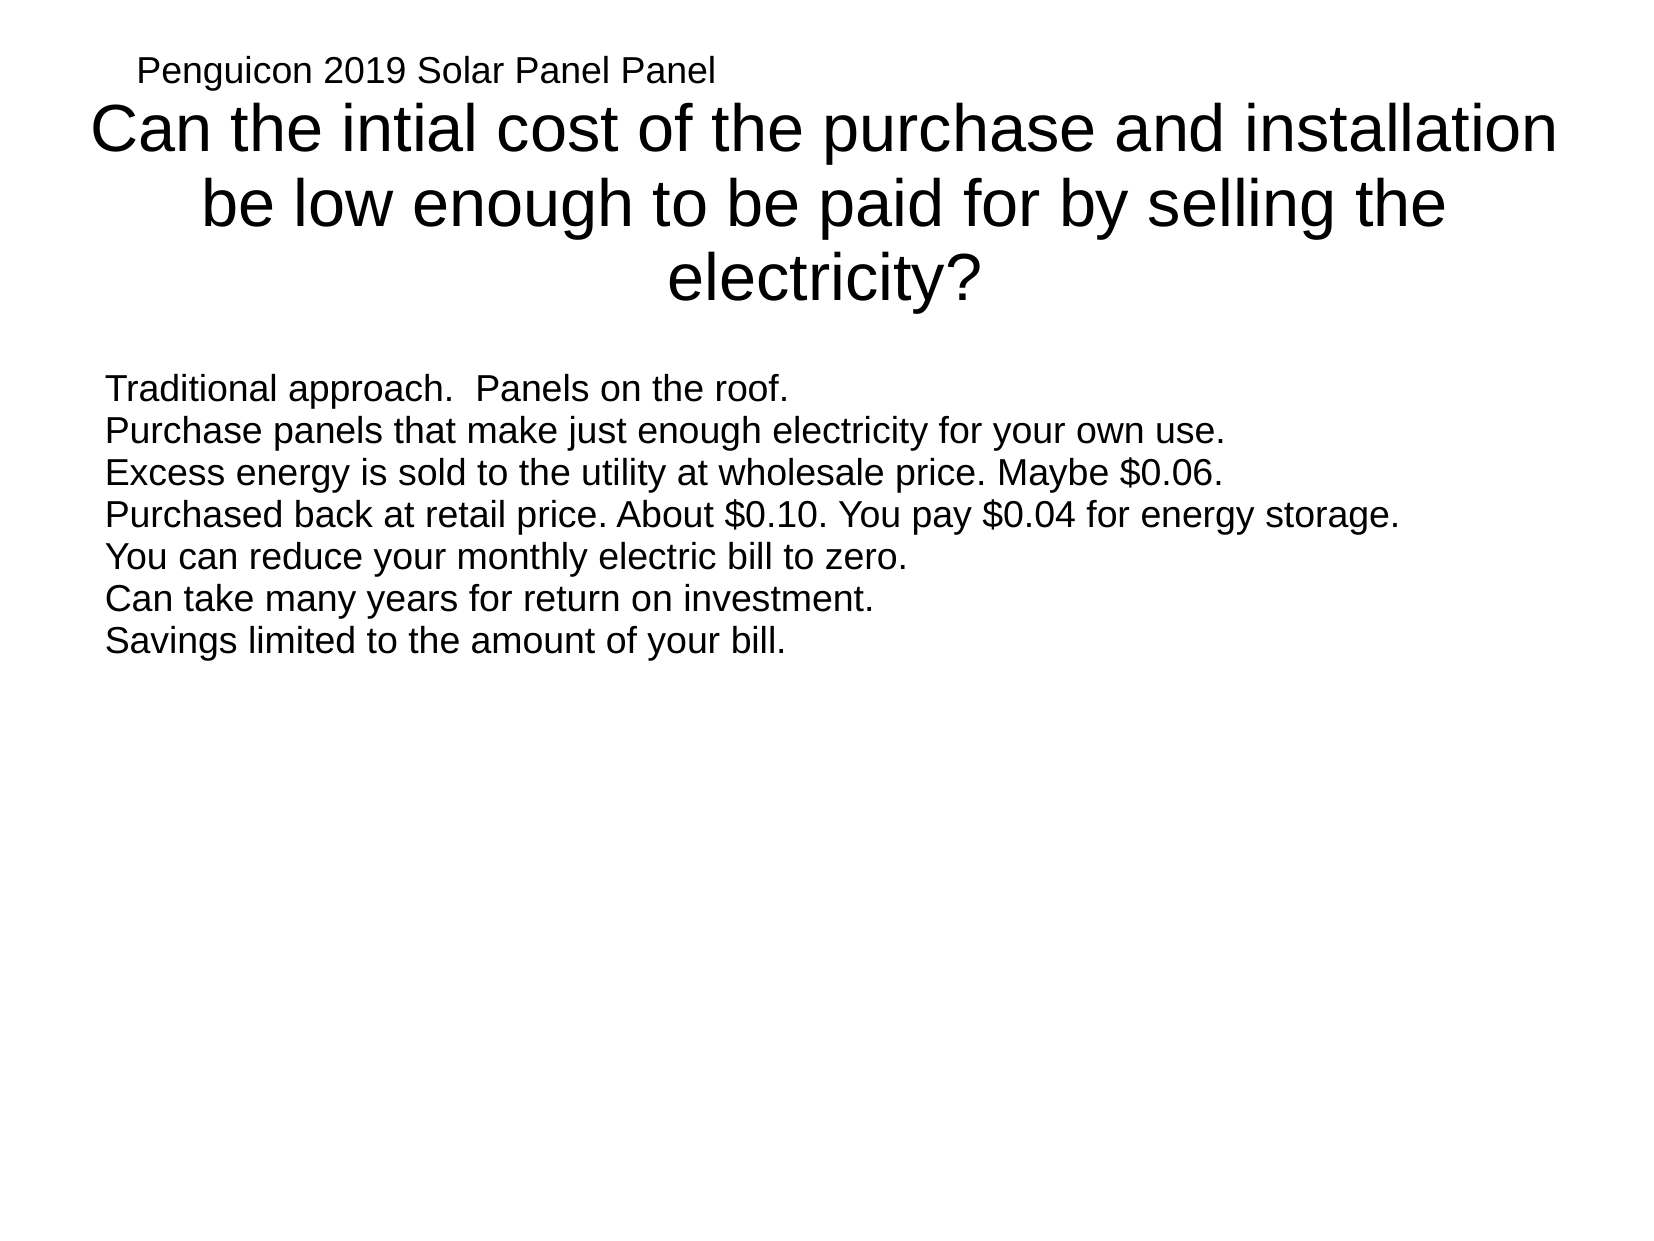

Penguicon 2019 Solar Panel Panel
# Can the intial cost of the purchase and installation be low enough to be paid for by selling the electricity?
Traditional approach. Panels on the roof.
Purchase panels that make just enough electricity for your own use.
Excess energy is sold to the utility at wholesale price. Maybe $0.06.
Purchased back at retail price. About $0.10. You pay $0.04 for energy storage.
You can reduce your monthly electric bill to zero.
Can take many years for return on investment.
Savings limited to the amount of your bill.